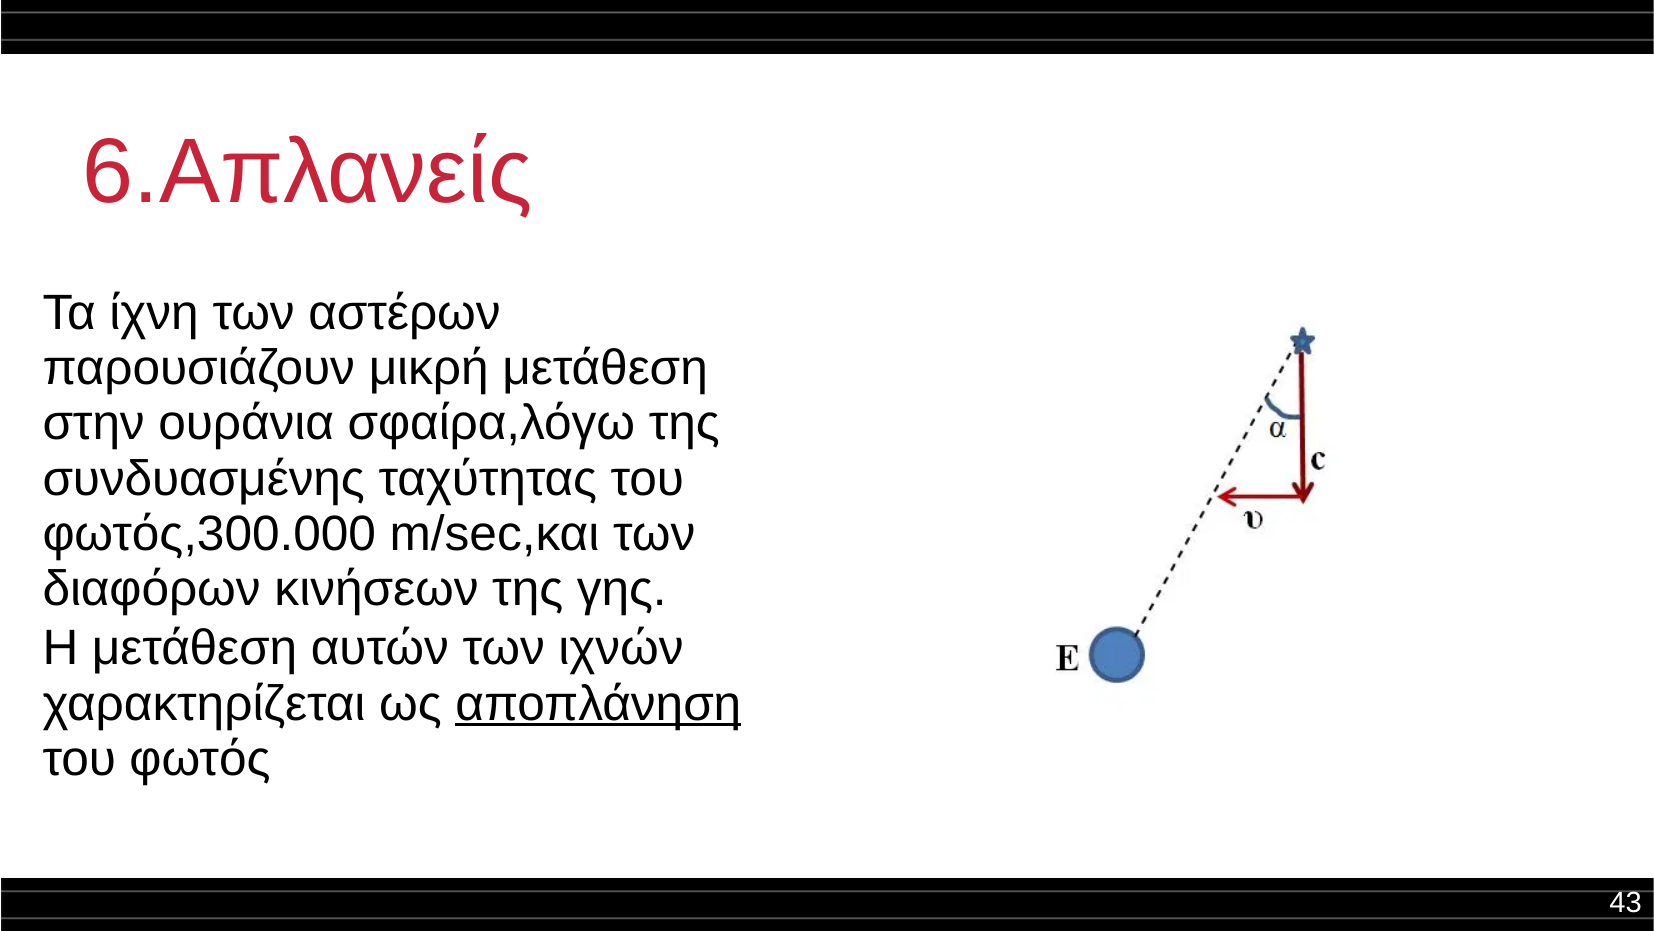

# 6.Απλανείς
Τα ίχνη των αστέρων παρουσιάζουν μικρή μετάθεση στην ουράνια σφαίρα,λόγω της συνδυασμένης ταχύτητας του φωτός,300.000 m/sec,και των διαφόρων κινήσεων της γης.
Η μετάθεση αυτών των ιχνών χαρακτηρίζεται ως αποπλάνηση του φωτός